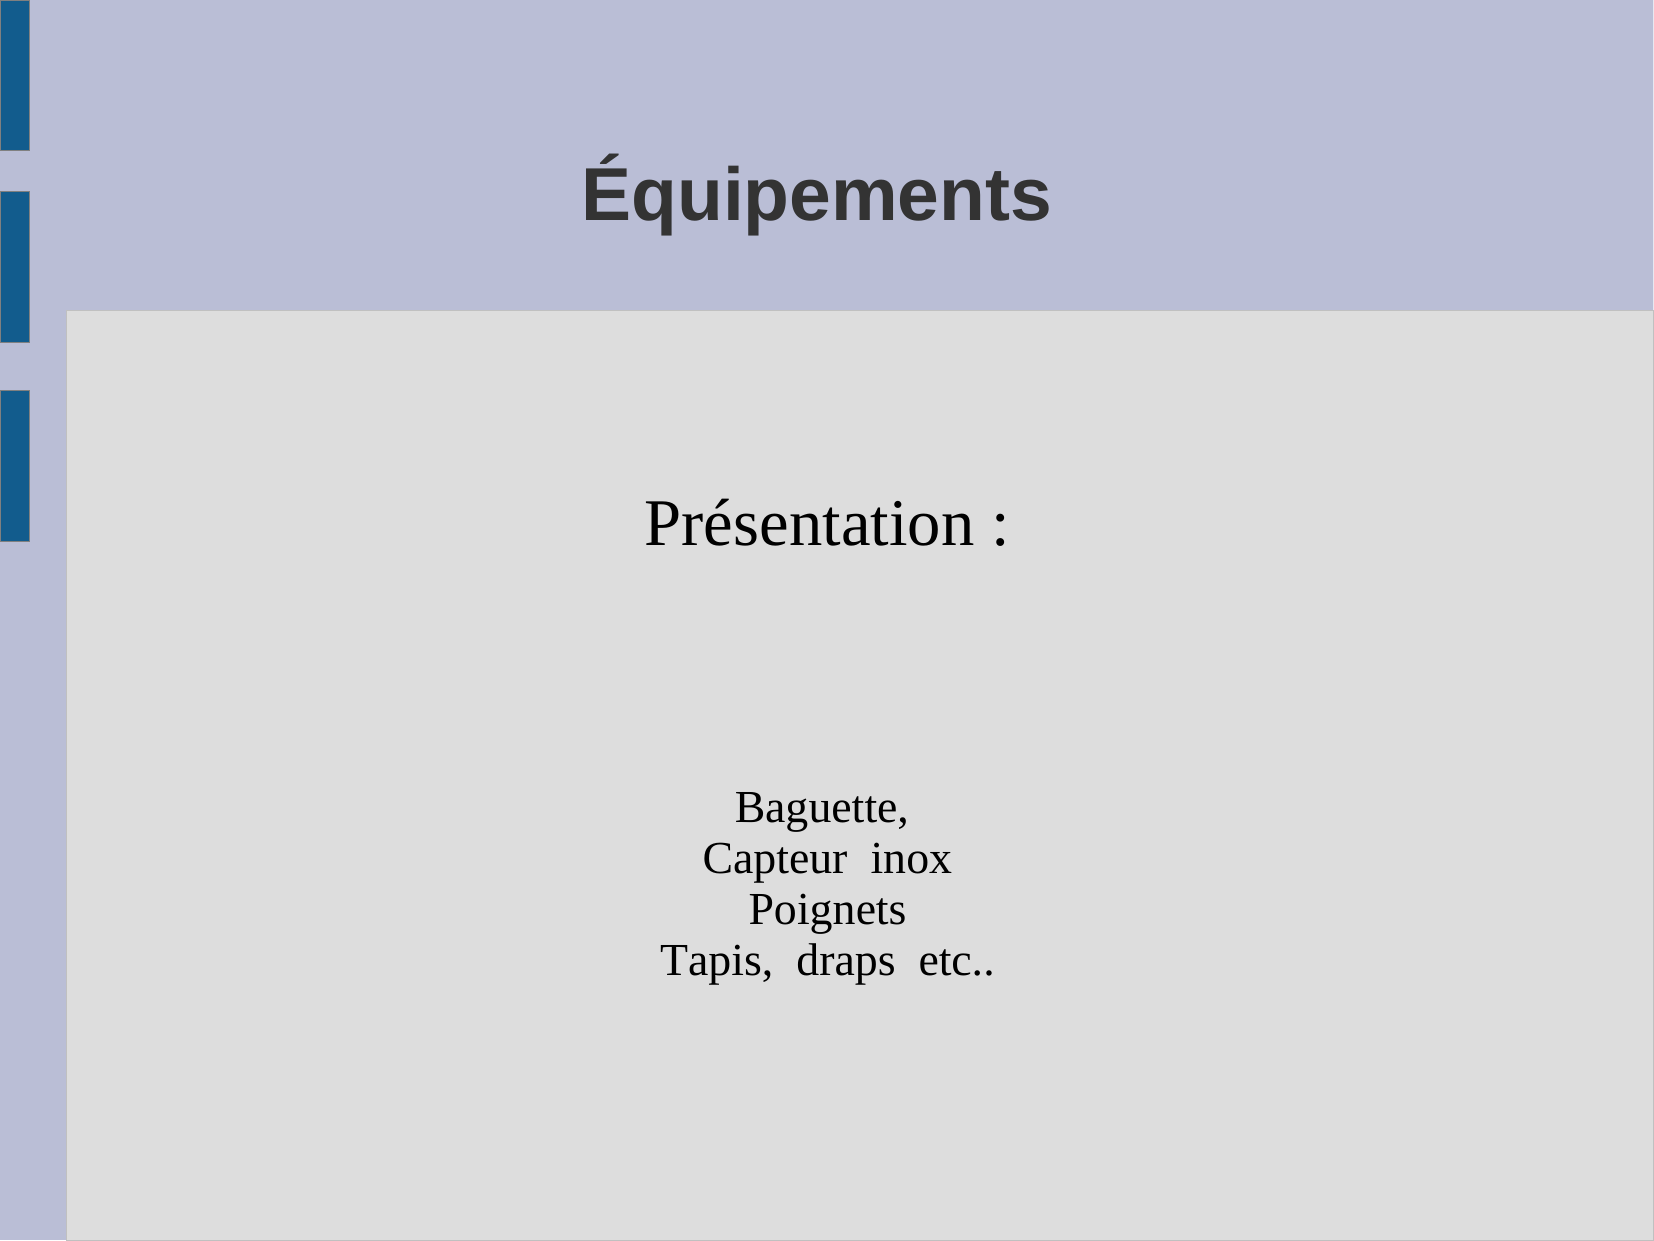

# Équipements
Présentation :
Baguette,
Capteur inox
Poignets
Tapis, draps etc..